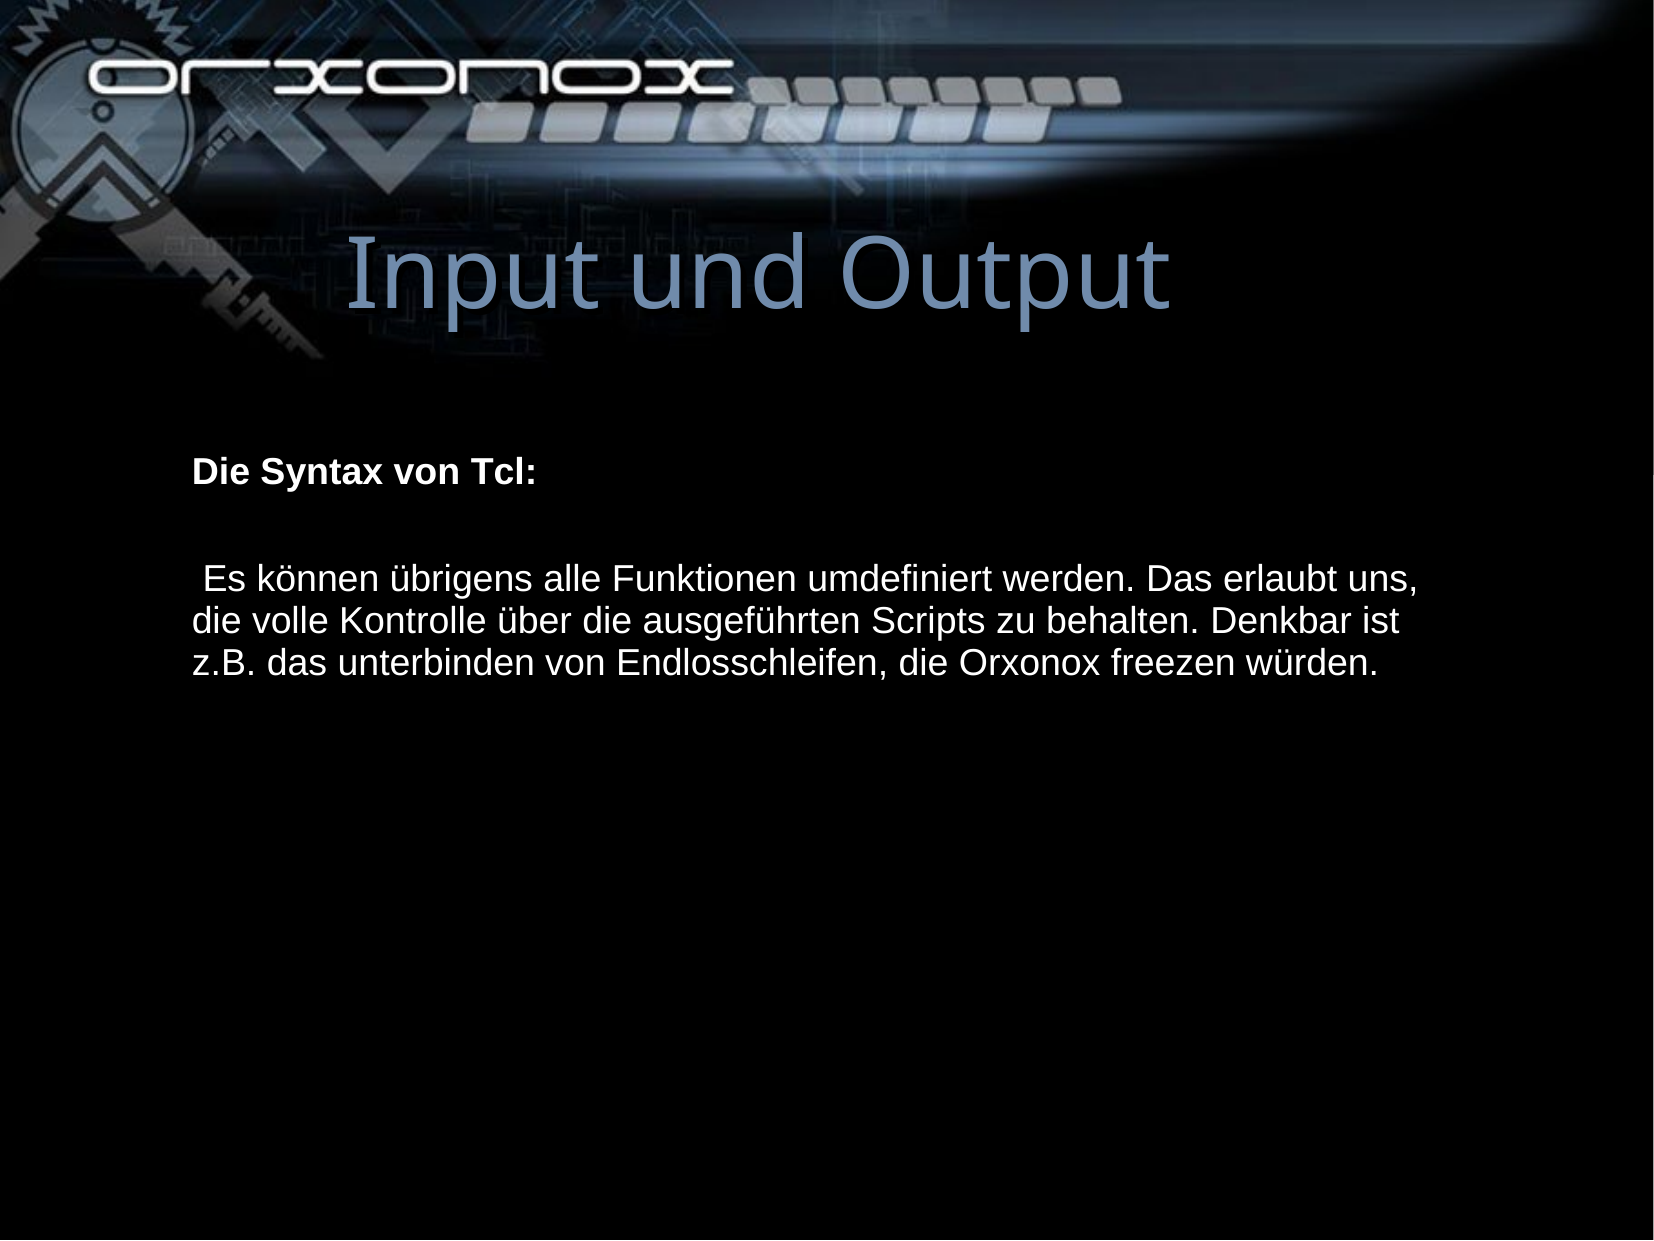

Input und Output
Die Syntax von Tcl:
 Es können übrigens alle Funktionen umdefiniert werden. Das erlaubt uns, die volle Kontrolle über die ausgeführten Scripts zu behalten. Denkbar ist z.B. das unterbinden von Endlosschleifen, die Orxonox freezen würden.